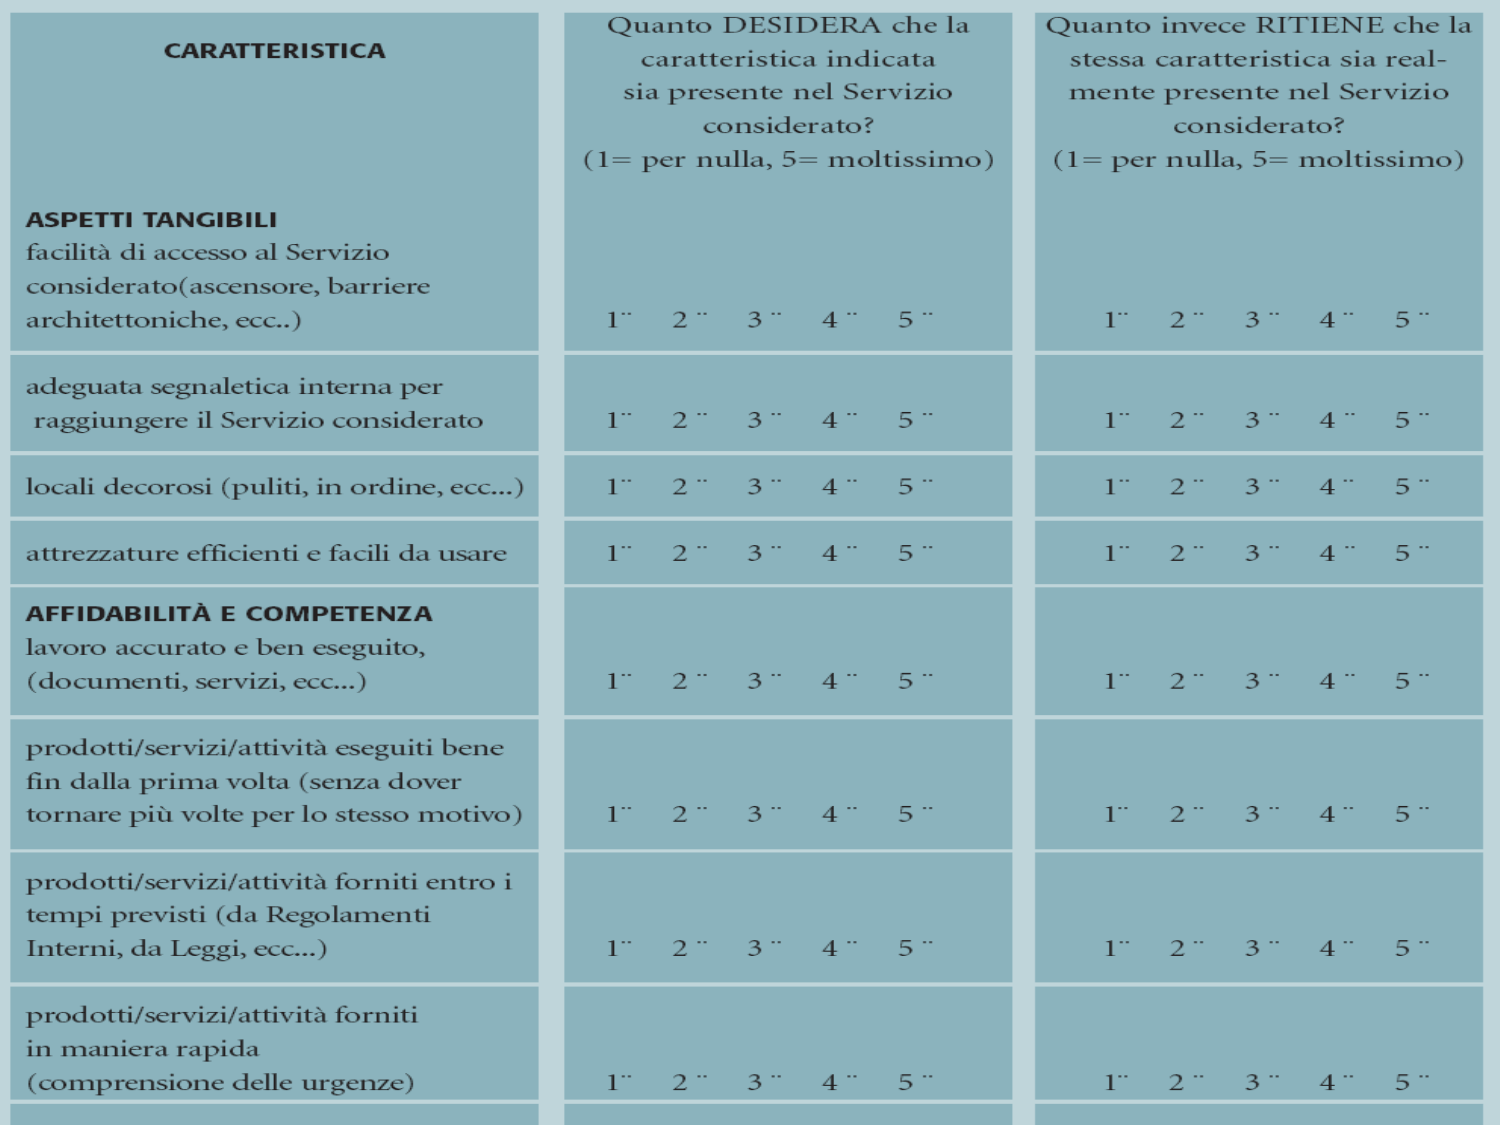

La valutazione della soddisfazione ponderata. Un esempio